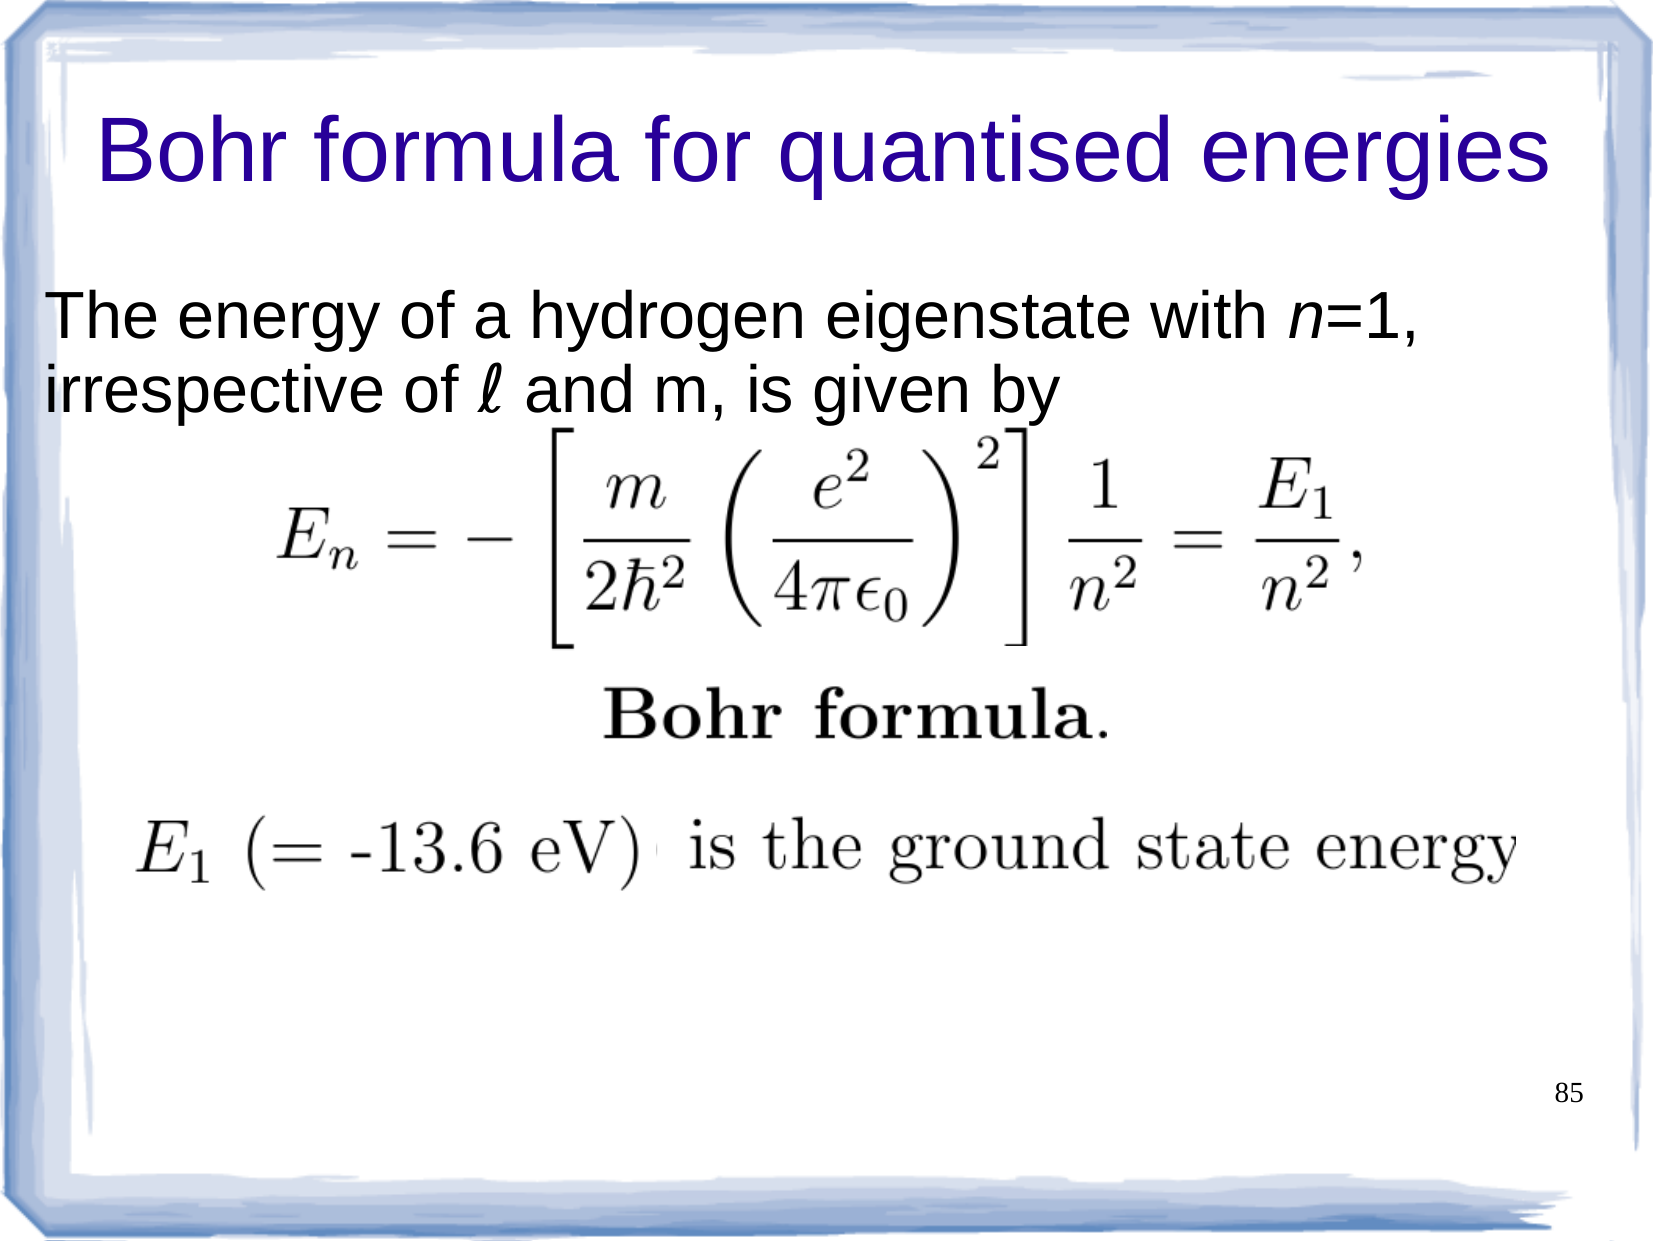

# Bohr formula for quantised energies
The energy of a hydrogen eigenstate with n=1, irrespective of ℓ and m, is given by
85